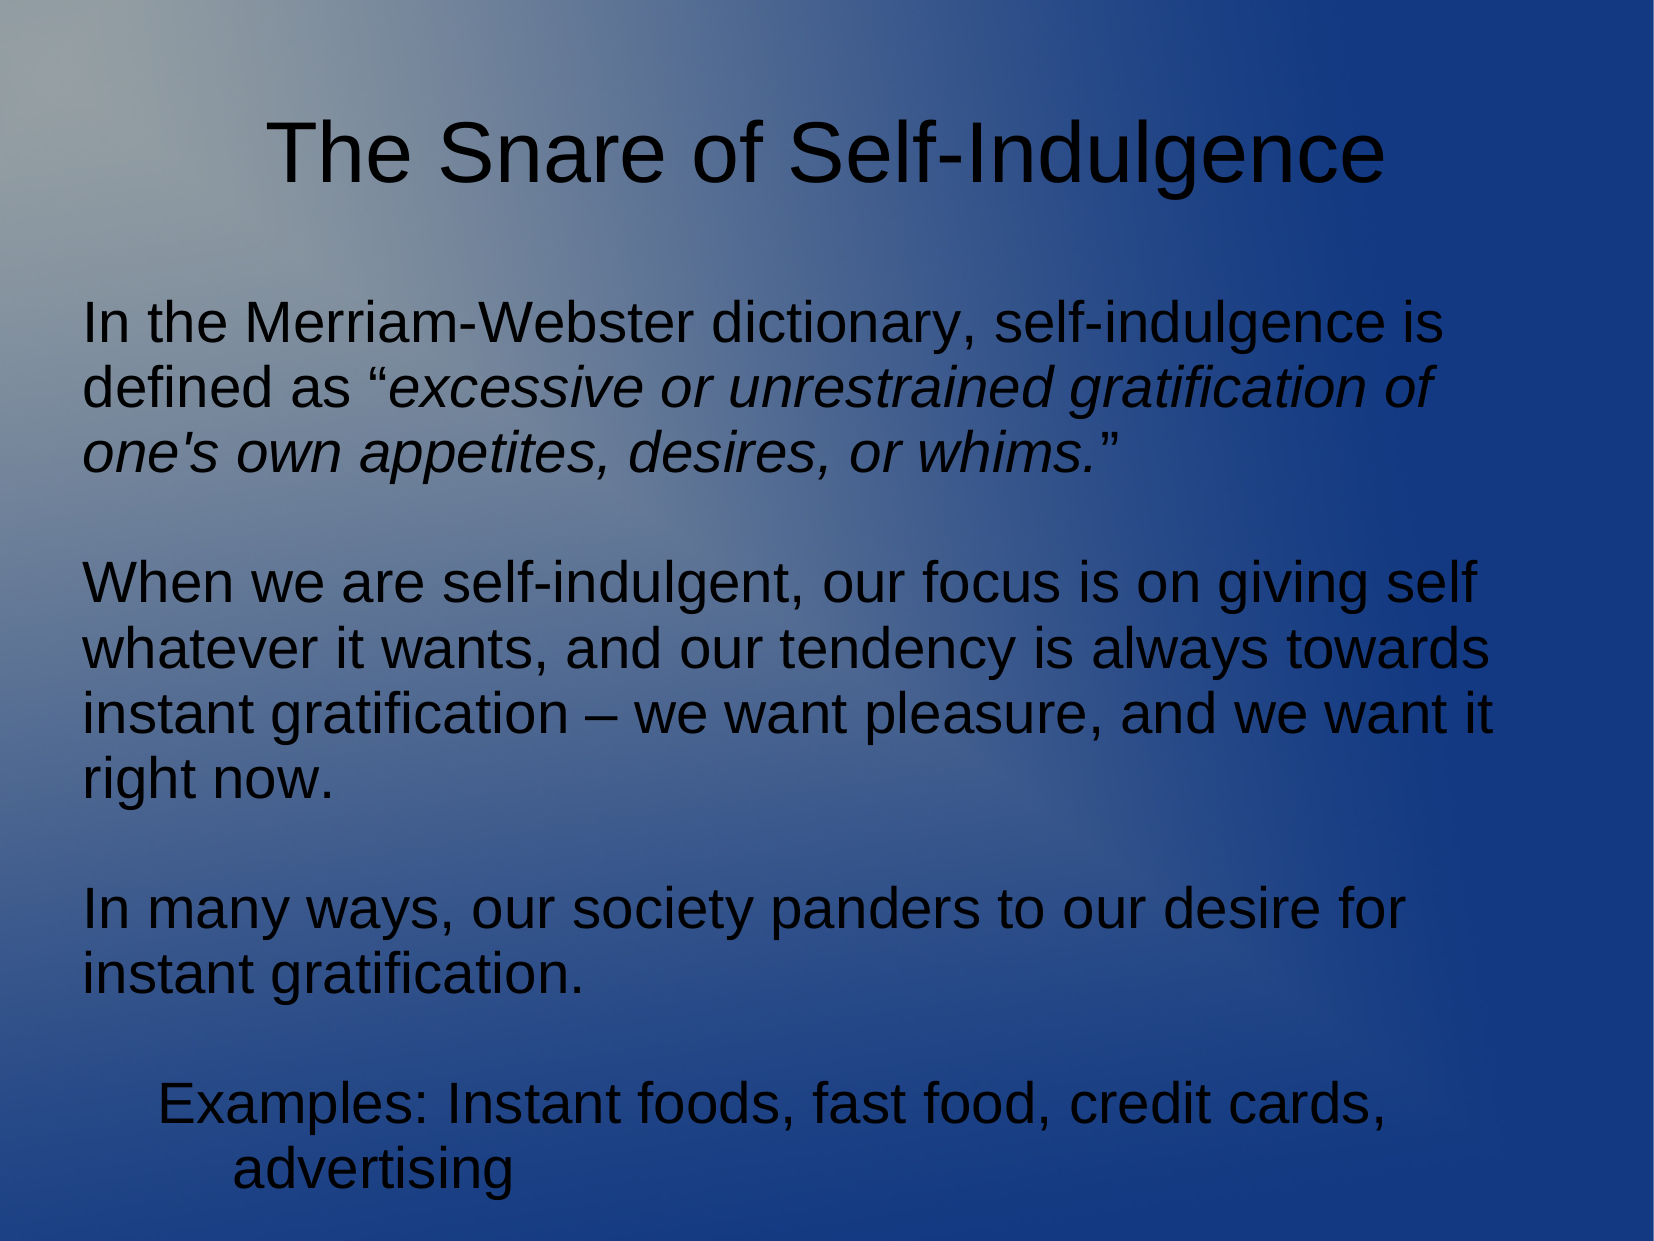

# The Snare of Self-Indulgence
In the Merriam-Webster dictionary, self-indulgence is defined as “excessive or unrestrained gratification of one's own appetites, desires, or whims.”
When we are self-indulgent, our focus is on giving self whatever it wants, and our tendency is always towards instant gratification – we want pleasure, and we want it right now.
In many ways, our society panders to our desire for instant gratification.
	Examples: Instant foods, fast food, credit cards, 				advertising
.